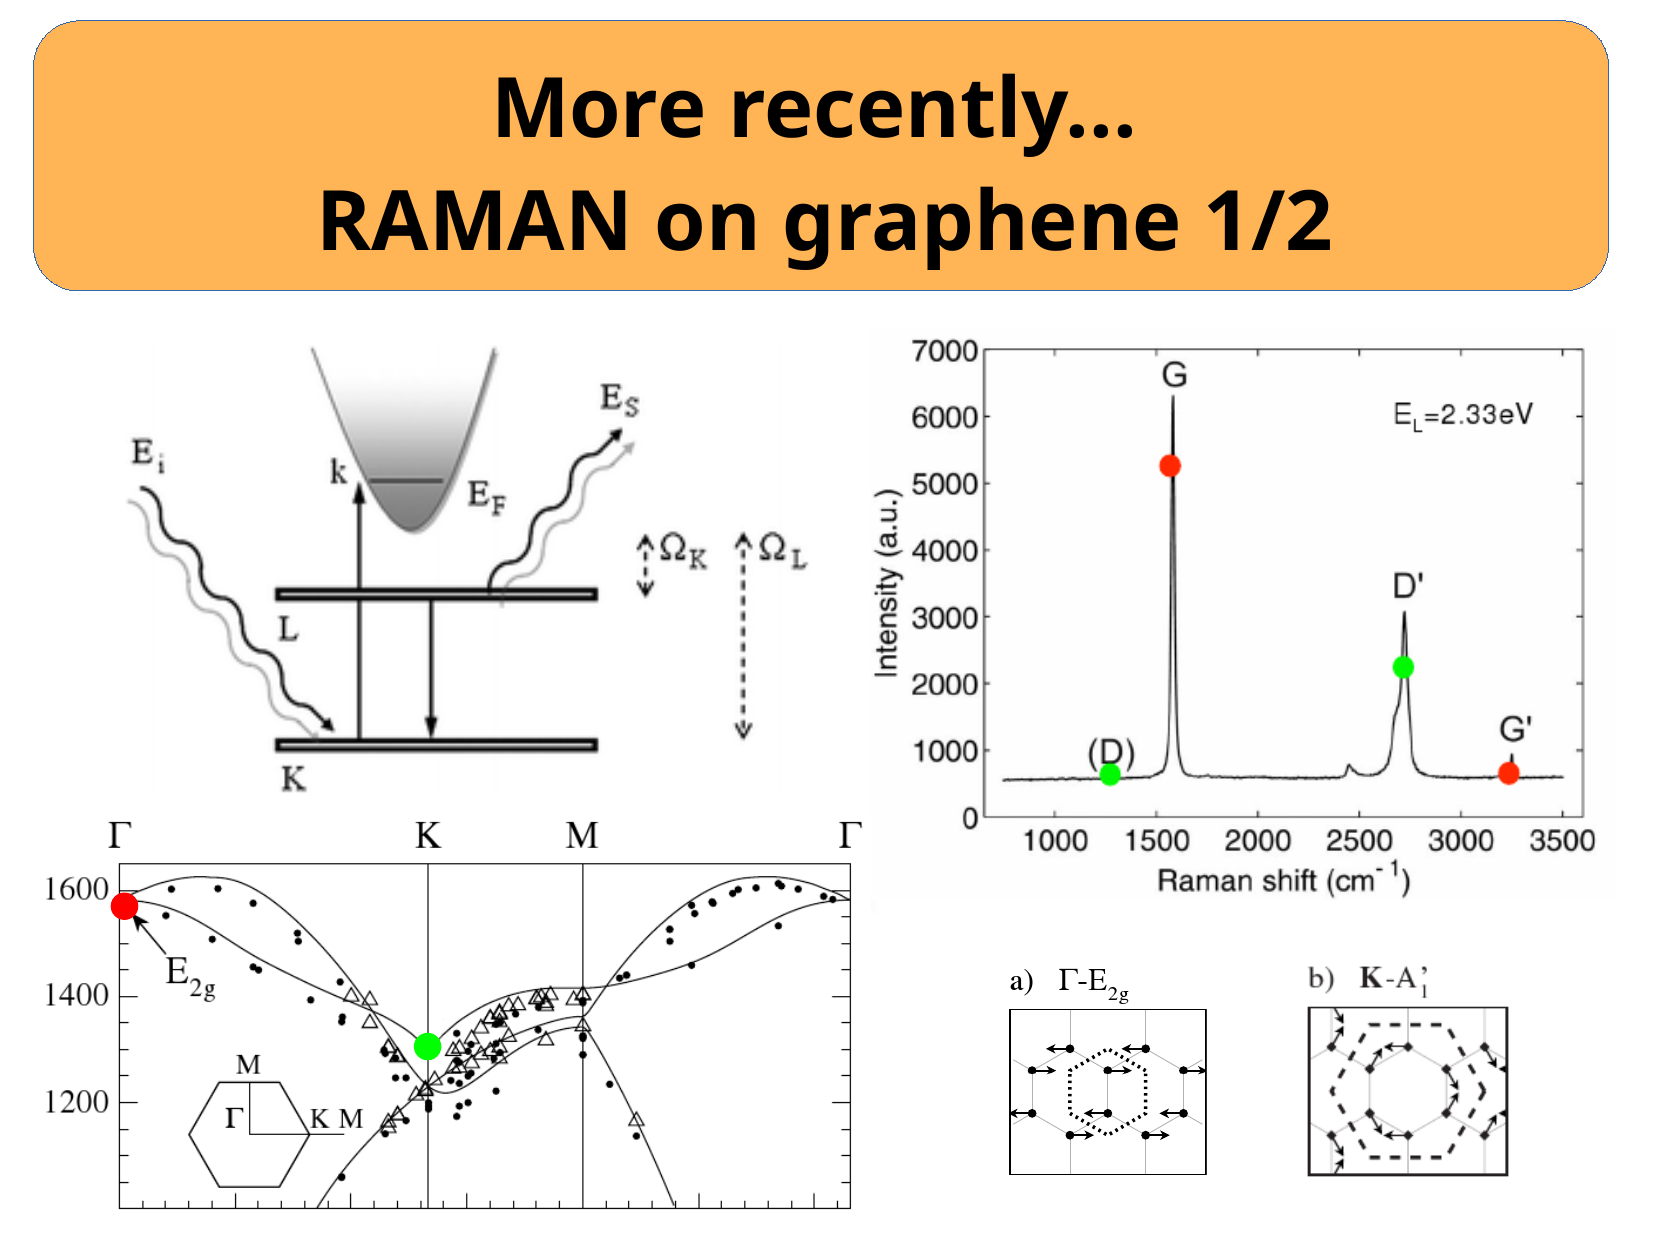

# More recently... RAMAN on graphene 1/2